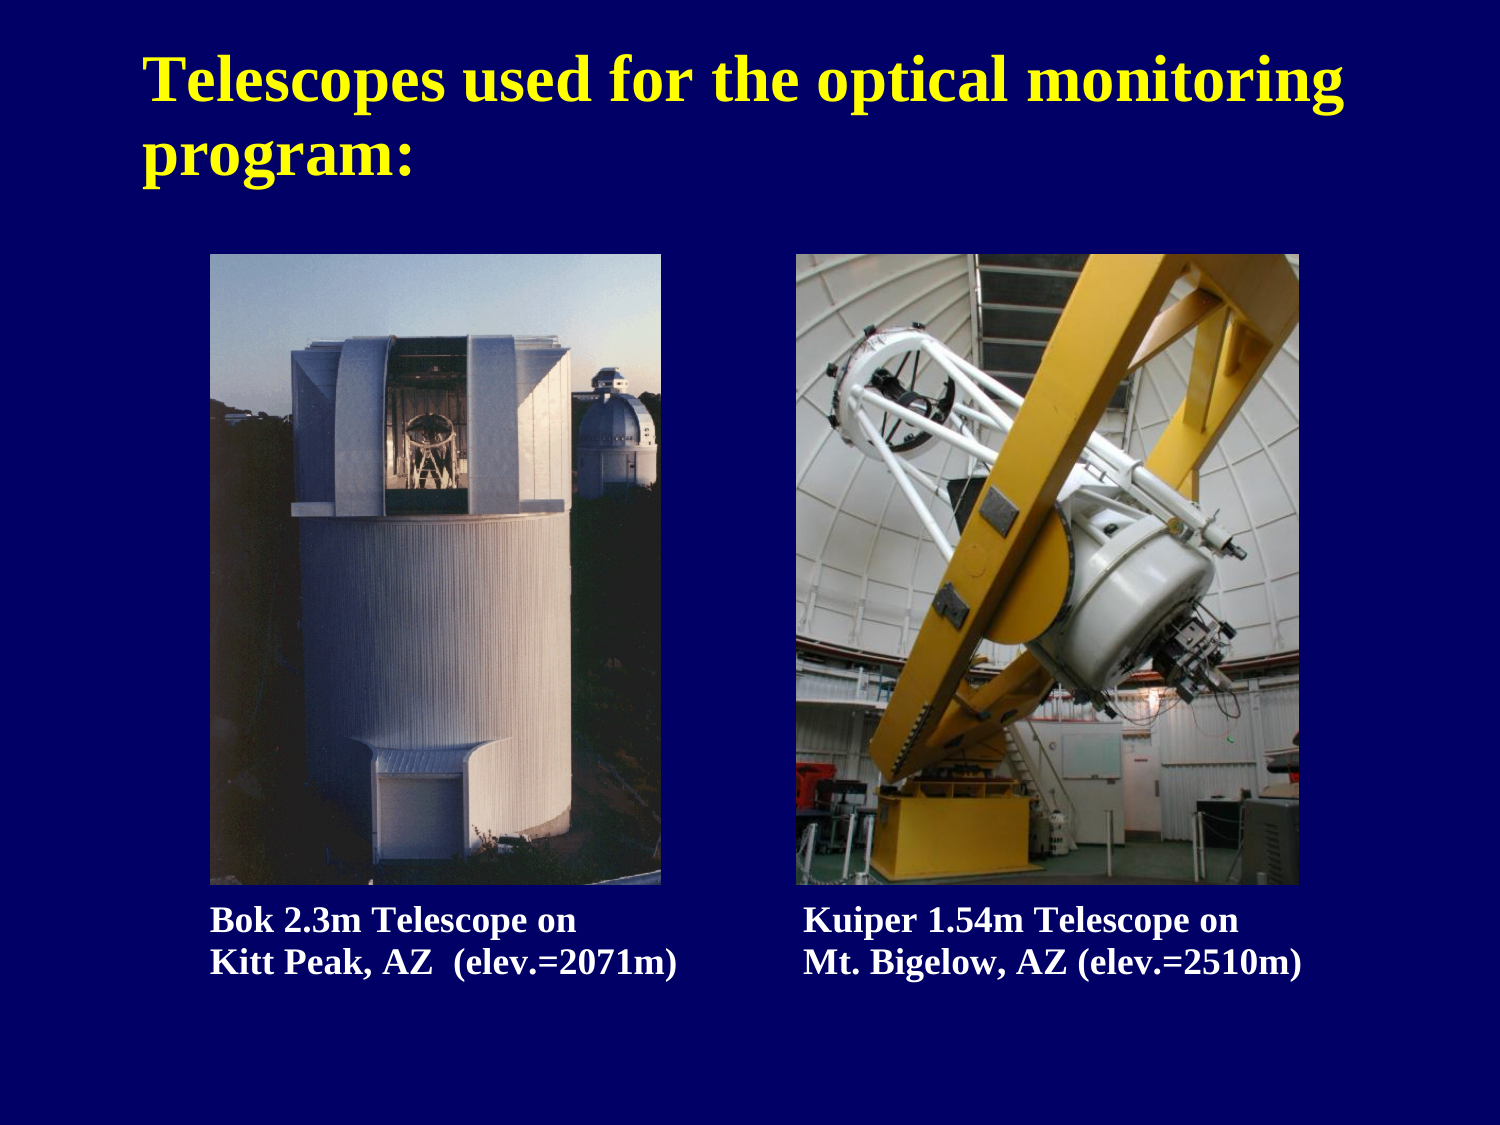

# Telescopes used for the optical monitoring program:
Bok 2.3m Telescope on
Kitt Peak, AZ (elev.=2071m)
Kuiper 1.54m Telescope on
Mt. Bigelow, AZ (elev.=2510m)